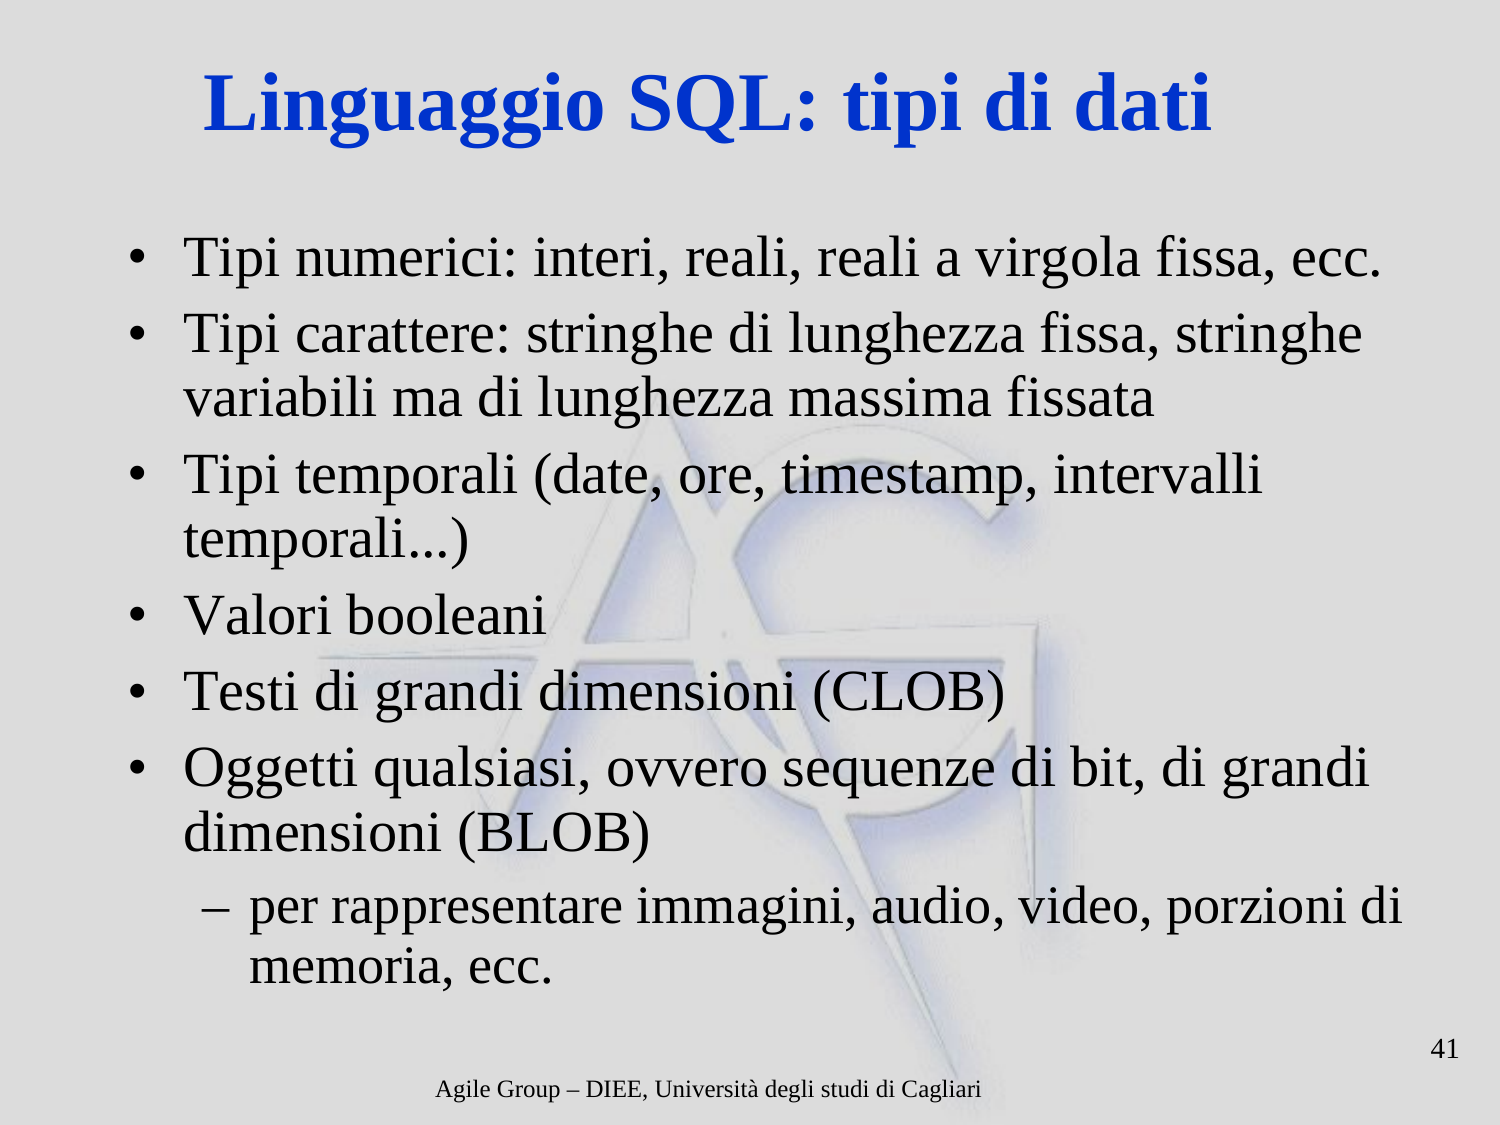

# Linguaggio SQL: tipi di dati
Tipi numerici: interi, reali, reali a virgola fissa, ecc.
Tipi carattere: stringhe di lunghezza fissa, stringhe variabili ma di lunghezza massima fissata
Tipi temporali (date, ore, timestamp, intervalli temporali...)
Valori booleani
Testi di grandi dimensioni (CLOB)
Oggetti qualsiasi, ovvero sequenze di bit, di grandi dimensioni (BLOB)
per rappresentare immagini, audio, video, porzioni di memoria, ecc.
41